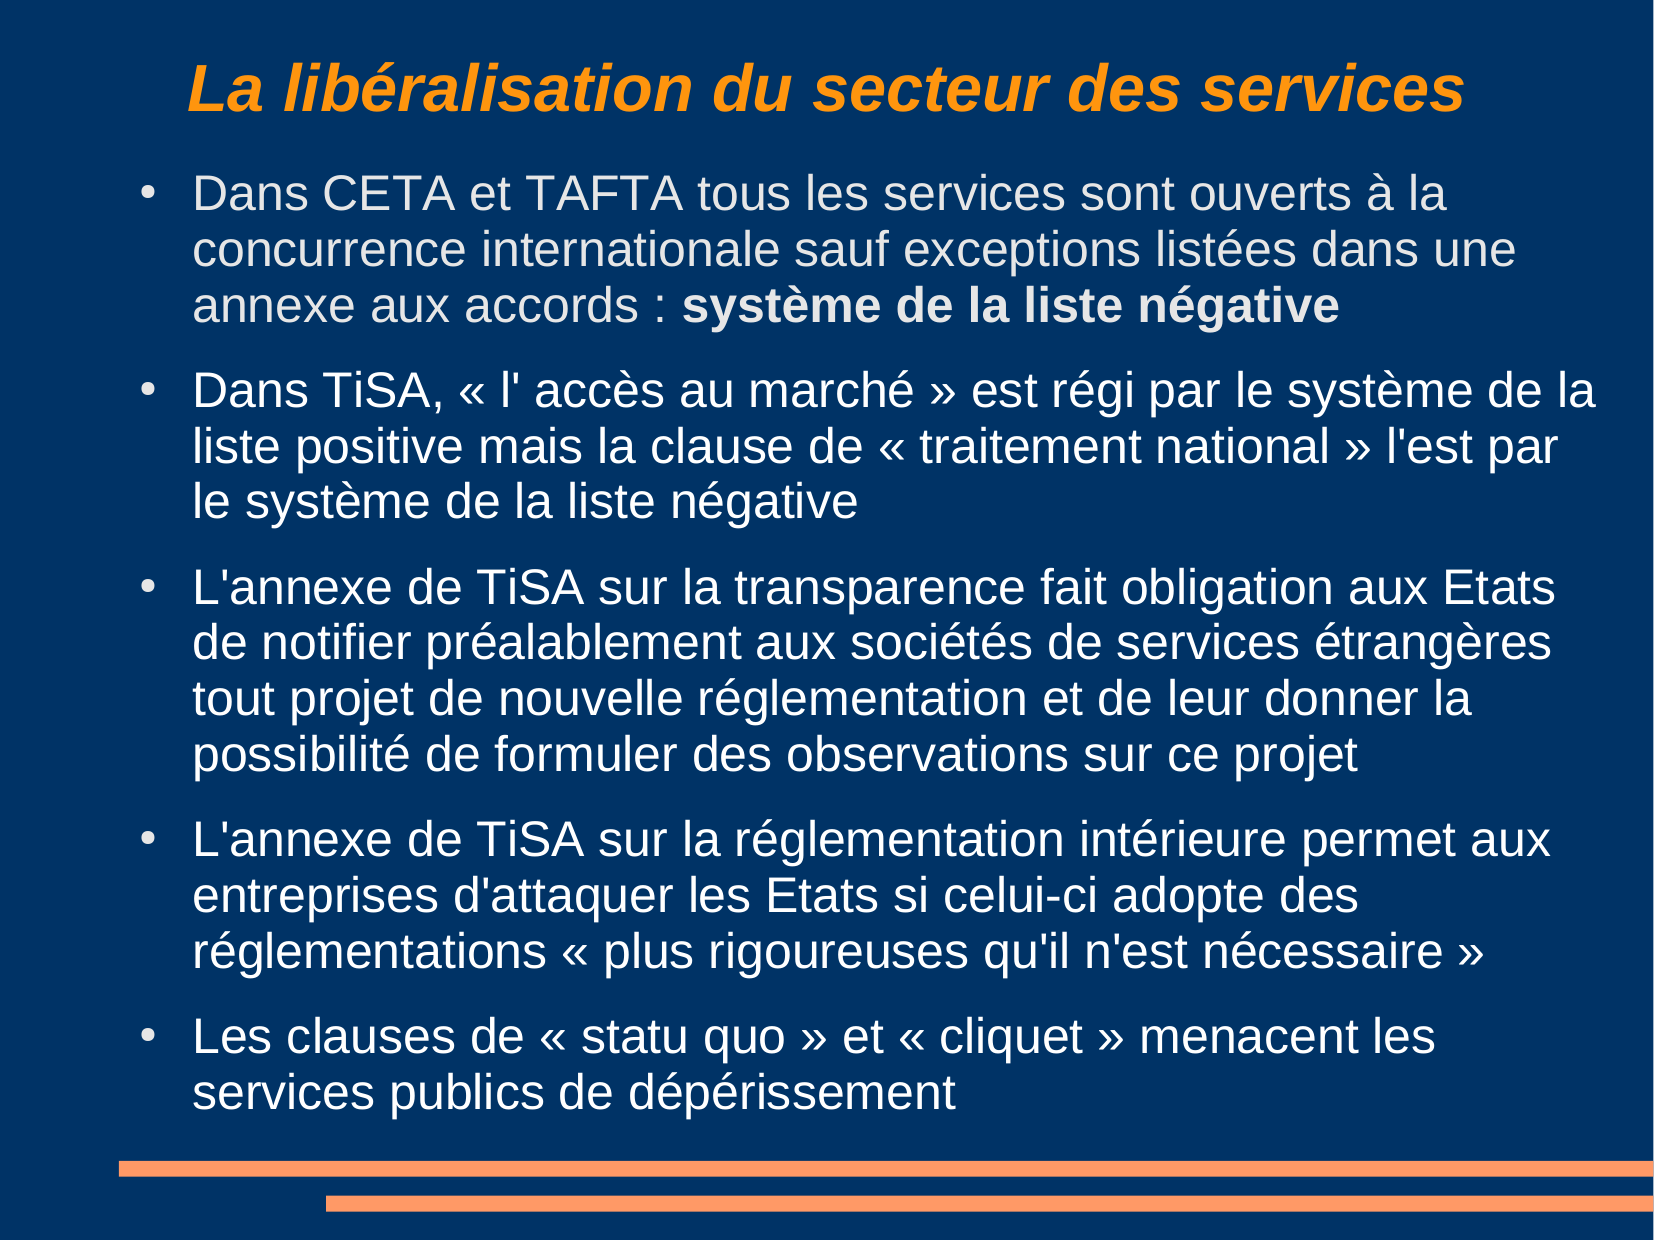

# La libéralisation du secteur des services
Dans CETA et TAFTA tous les services sont ouverts à la concurrence internationale sauf exceptions listées dans une annexe aux accords : système de la liste négative
Dans TiSA, « l' accès au marché » est régi par le système de la liste positive mais la clause de « traitement national » l'est par le système de la liste négative
L'annexe de TiSA sur la transparence fait obligation aux Etats de notifier préalablement aux sociétés de services étrangères tout projet de nouvelle réglementation et de leur donner la possibilité de formuler des observations sur ce projet
L'annexe de TiSA sur la réglementation intérieure permet aux entreprises d'attaquer les Etats si celui-ci adopte des réglementations « plus rigoureuses qu'il n'est nécessaire »
Les clauses de « statu quo » et « cliquet » menacent les services publics de dépérissement